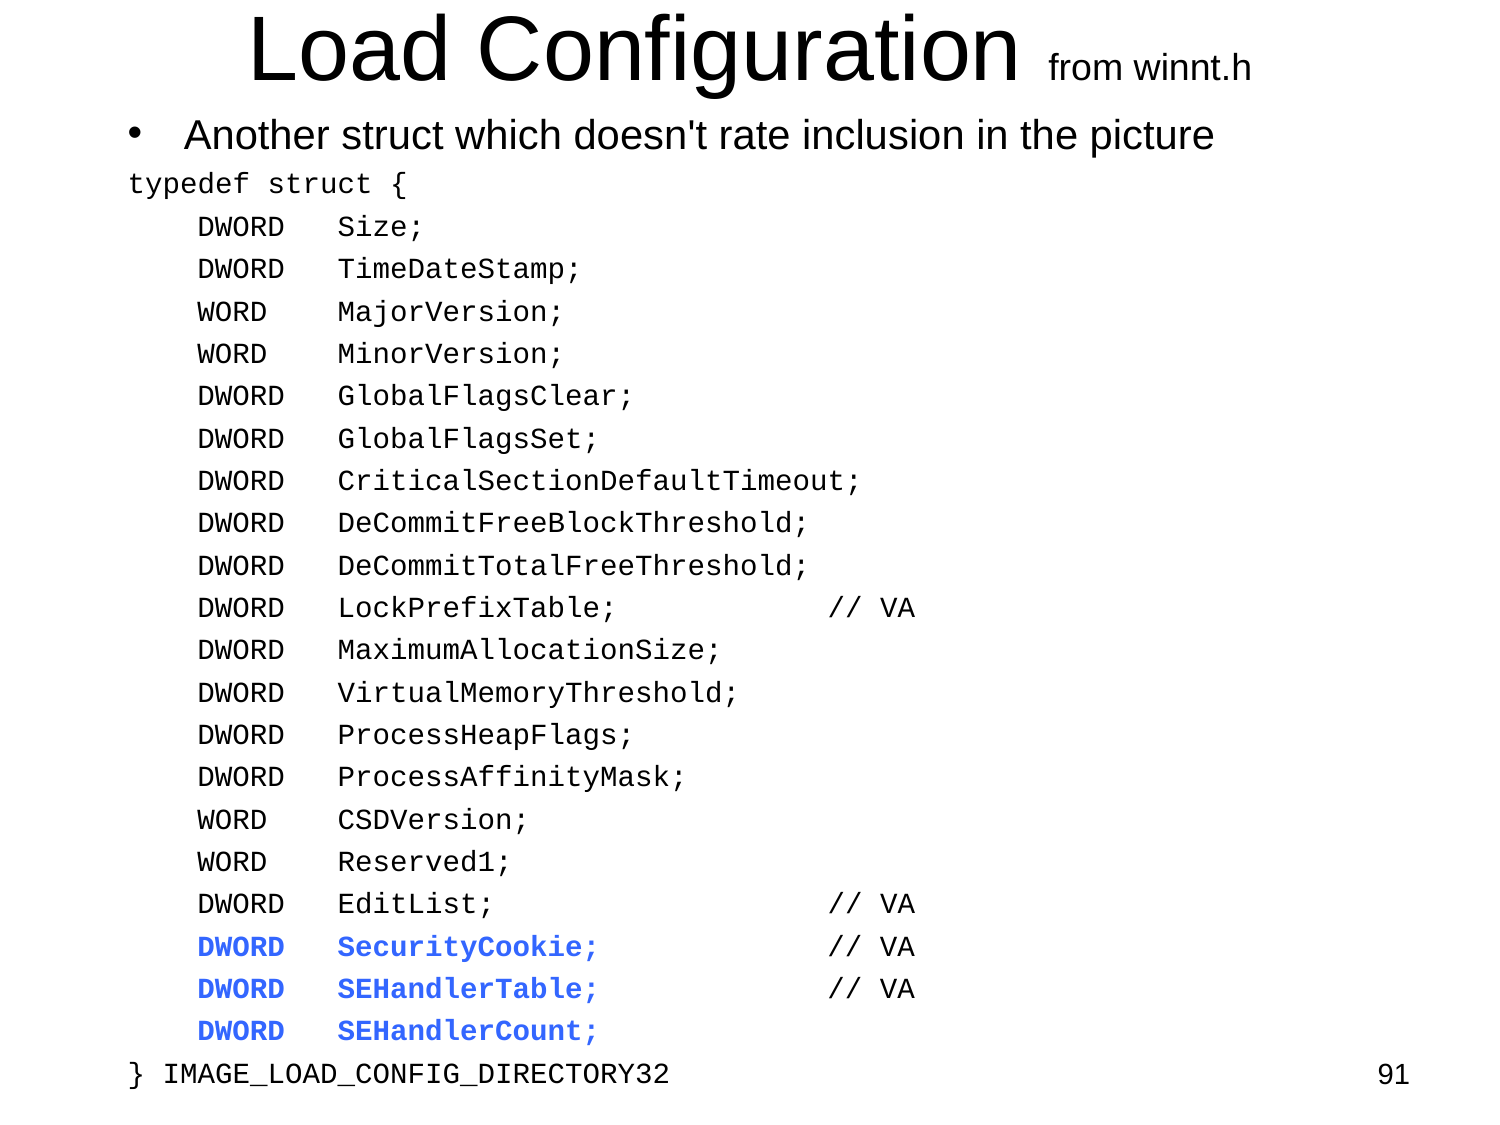

# Load Configuration from winnt.h
Another struct which doesn't rate inclusion in the picture
typedef struct {
 DWORD Size;
 DWORD TimeDateStamp;
 WORD MajorVersion;
 WORD MinorVersion;
 DWORD GlobalFlagsClear;
 DWORD GlobalFlagsSet;
 DWORD CriticalSectionDefaultTimeout;
 DWORD DeCommitFreeBlockThreshold;
 DWORD DeCommitTotalFreeThreshold;
 DWORD LockPrefixTable; // VA
 DWORD MaximumAllocationSize;
 DWORD VirtualMemoryThreshold;
 DWORD ProcessHeapFlags;
 DWORD ProcessAffinityMask;
 WORD CSDVersion;
 WORD Reserved1;
 DWORD EditList; // VA
 DWORD SecurityCookie; // VA
 DWORD SEHandlerTable; // VA
 DWORD SEHandlerCount;
} IMAGE_LOAD_CONFIG_DIRECTORY32